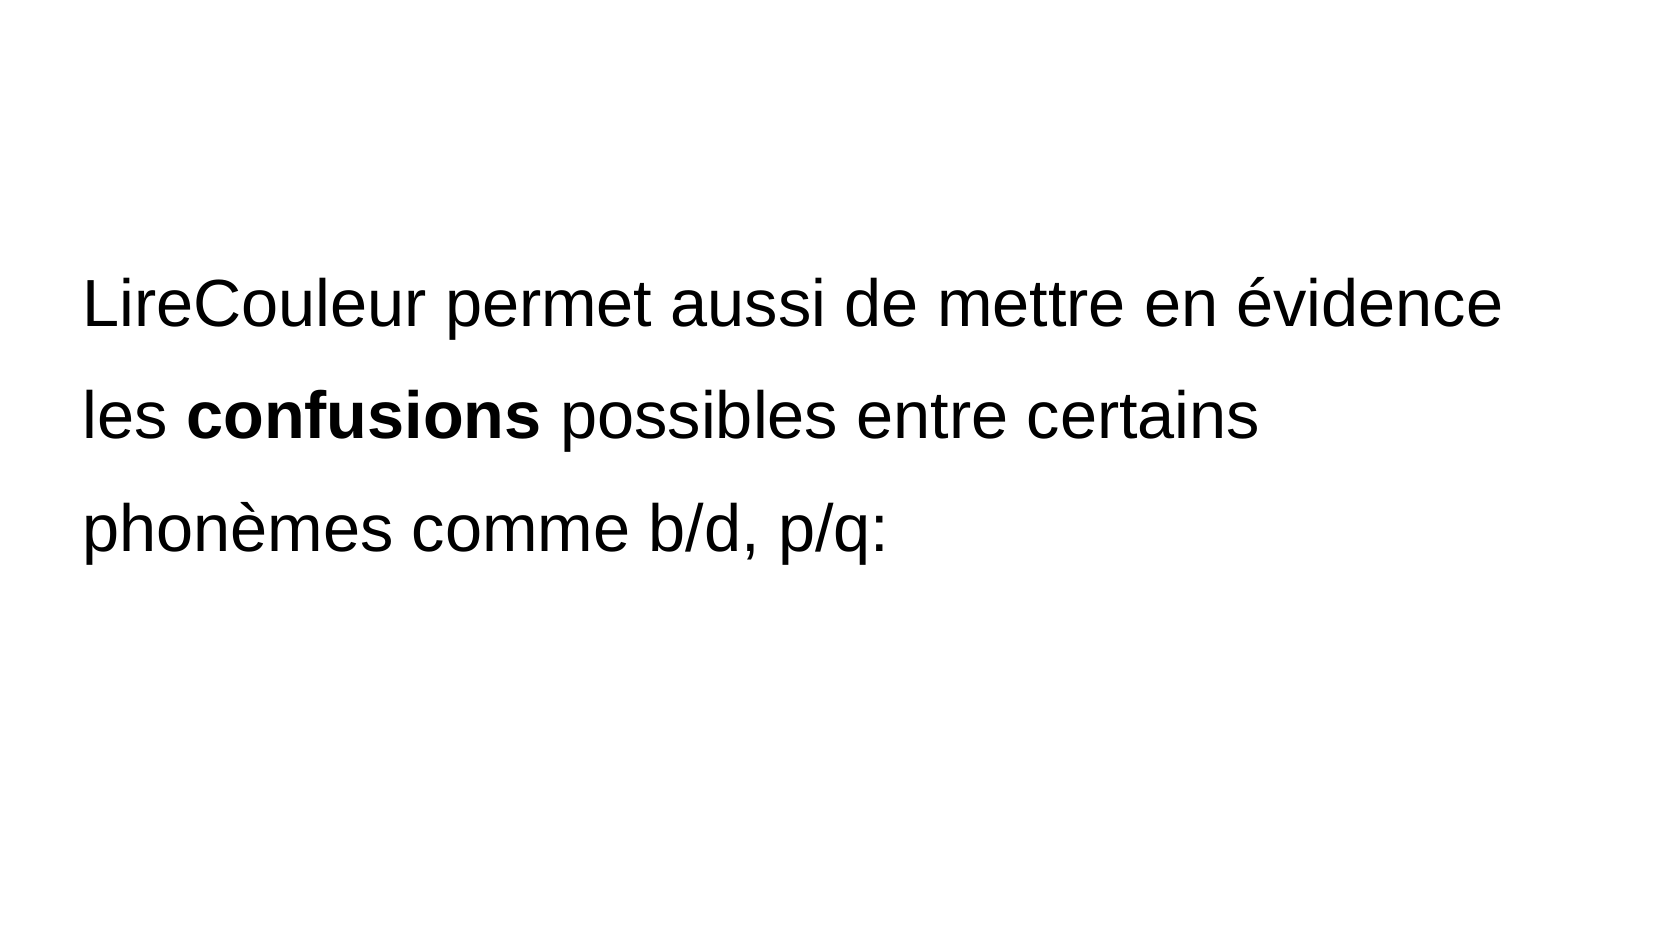

# LireCouleur permet aussi de mettre en évidence les confusions possibles entre certains phonèmes comme b/d, p/q: